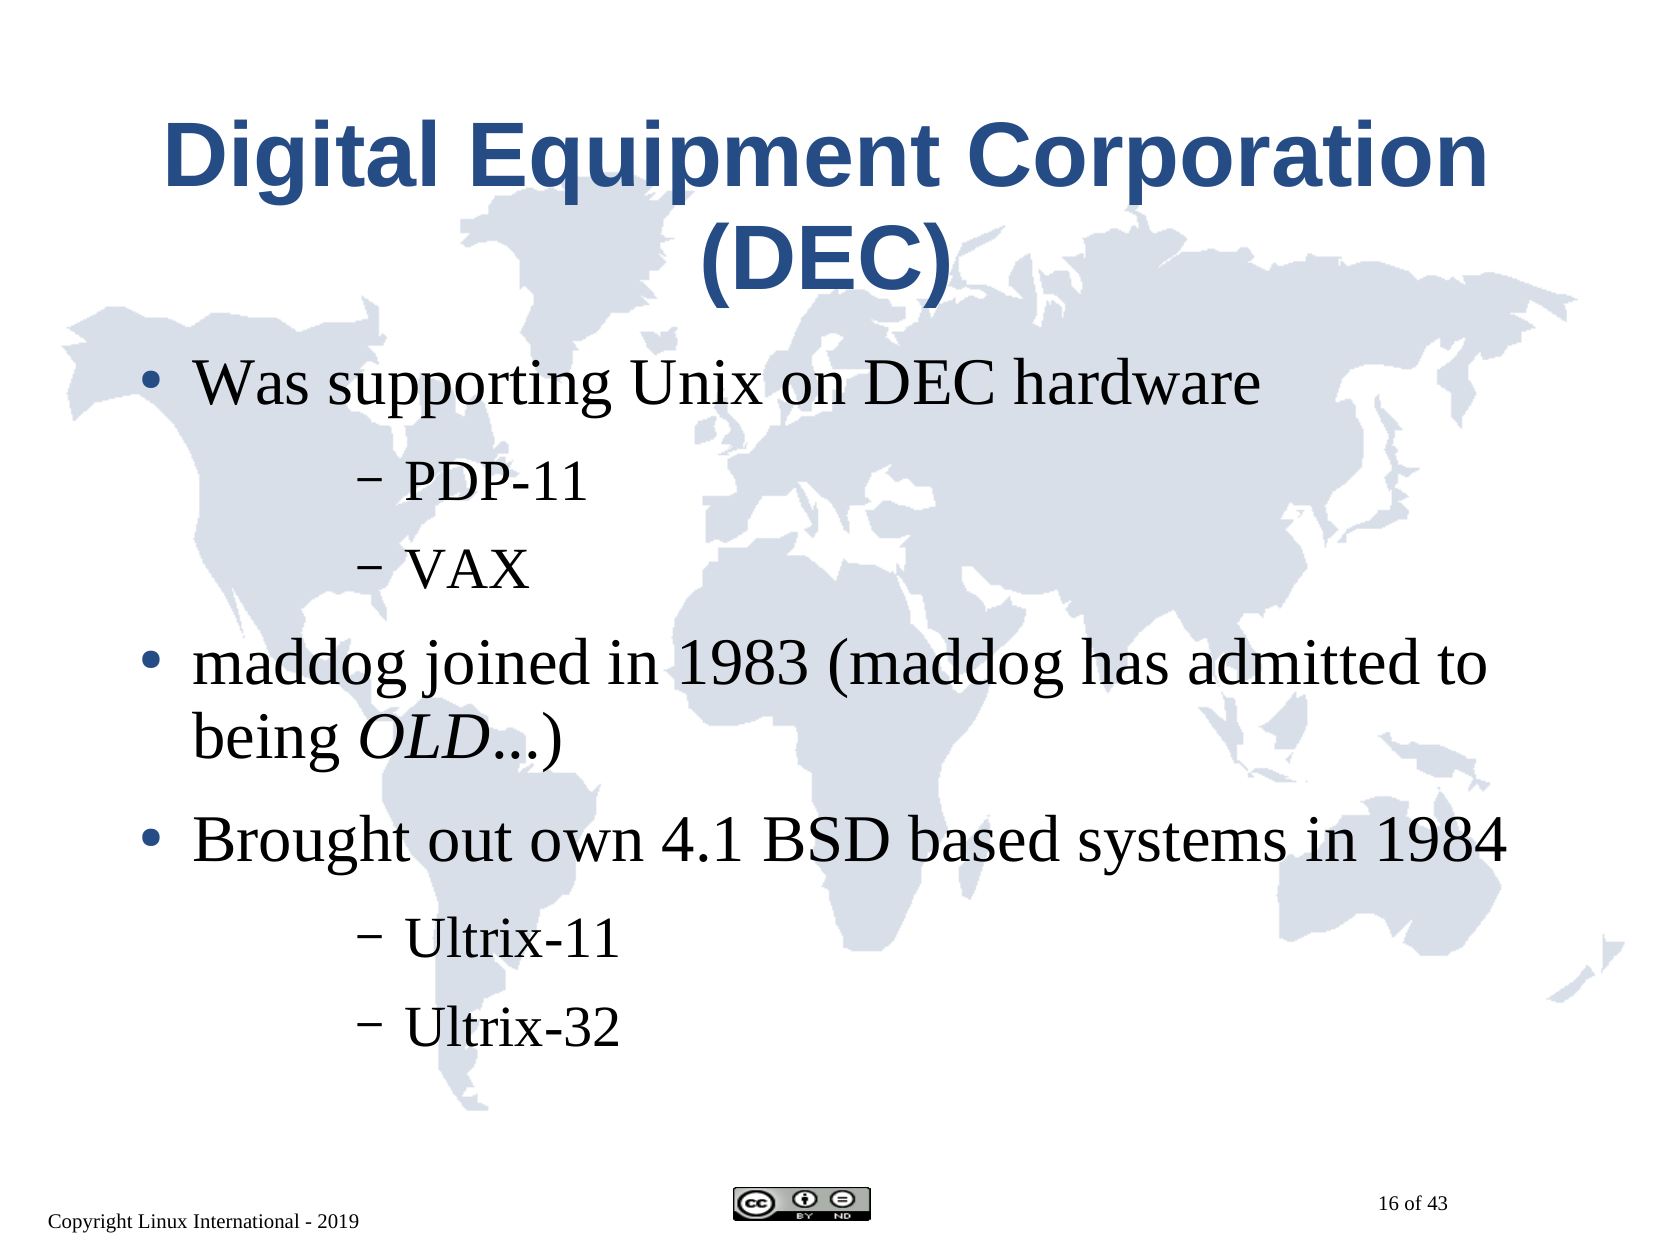

# Digital Equipment Corporation (DEC)
Was supporting Unix on DEC hardware
PDP-11
VAX
maddog joined in 1983 (maddog has admitted to being OLD...)
Brought out own 4.1 BSD based systems in 1984
Ultrix-11
Ultrix-32